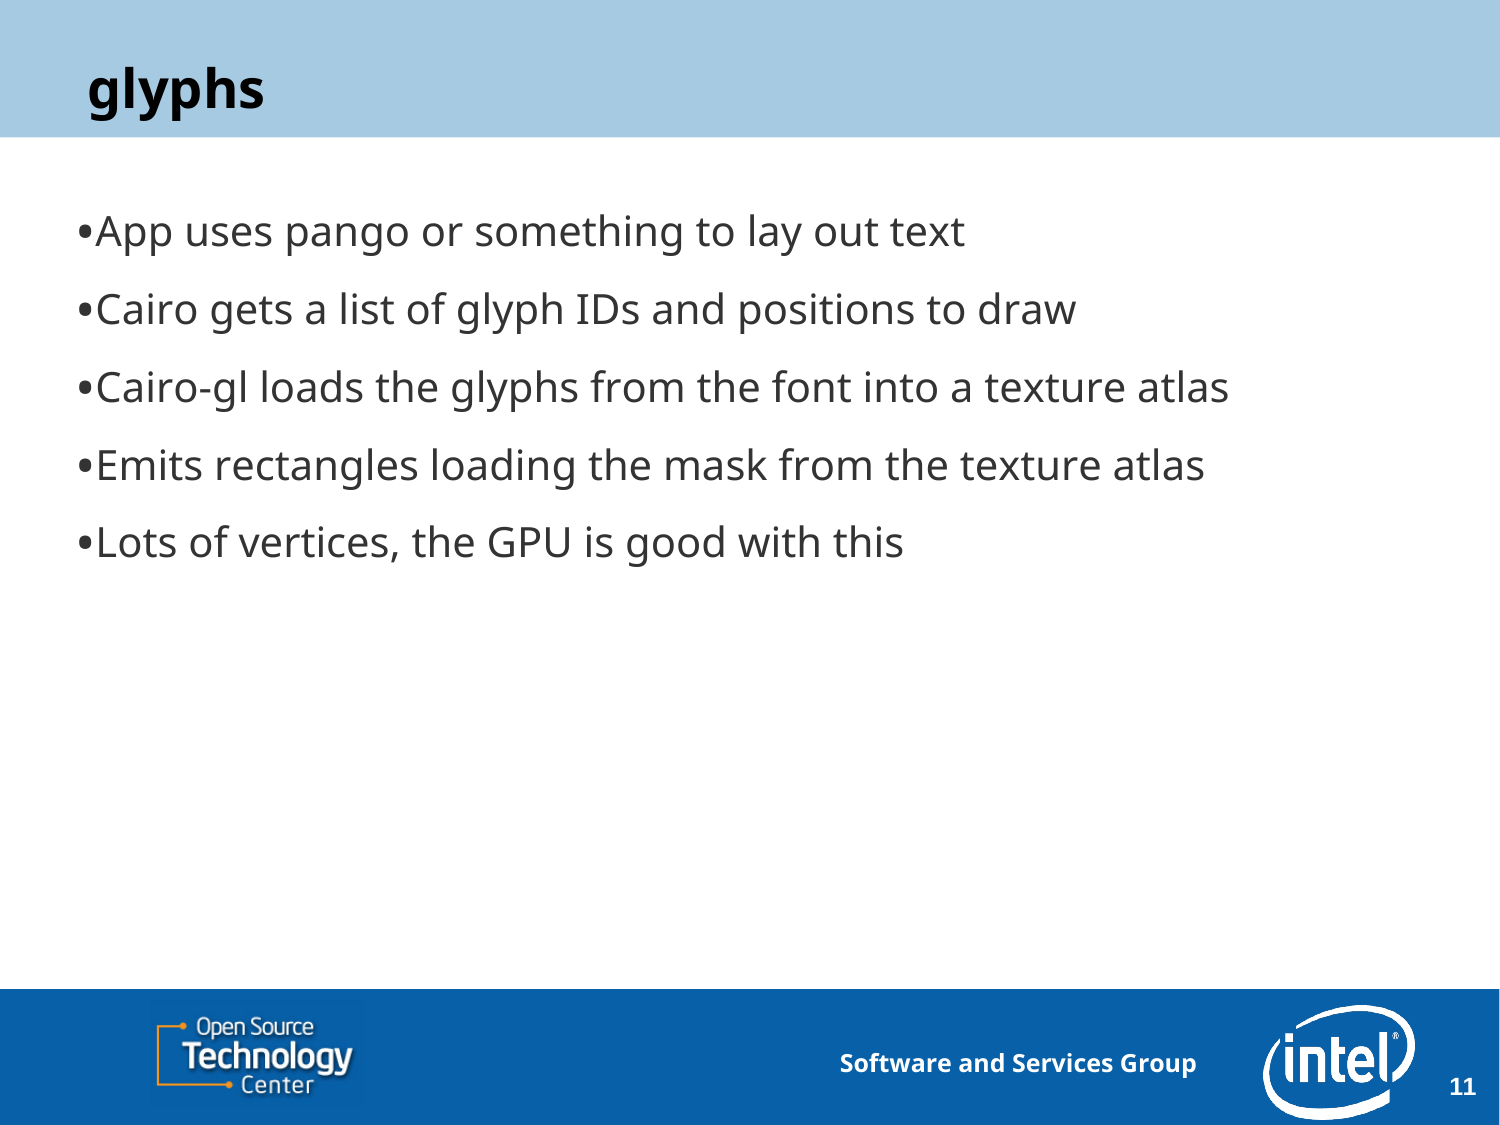

# glyphs
App uses pango or something to lay out text
Cairo gets a list of glyph IDs and positions to draw
Cairo-gl loads the glyphs from the font into a texture atlas
Emits rectangles loading the mask from the texture atlas
Lots of vertices, the GPU is good with this